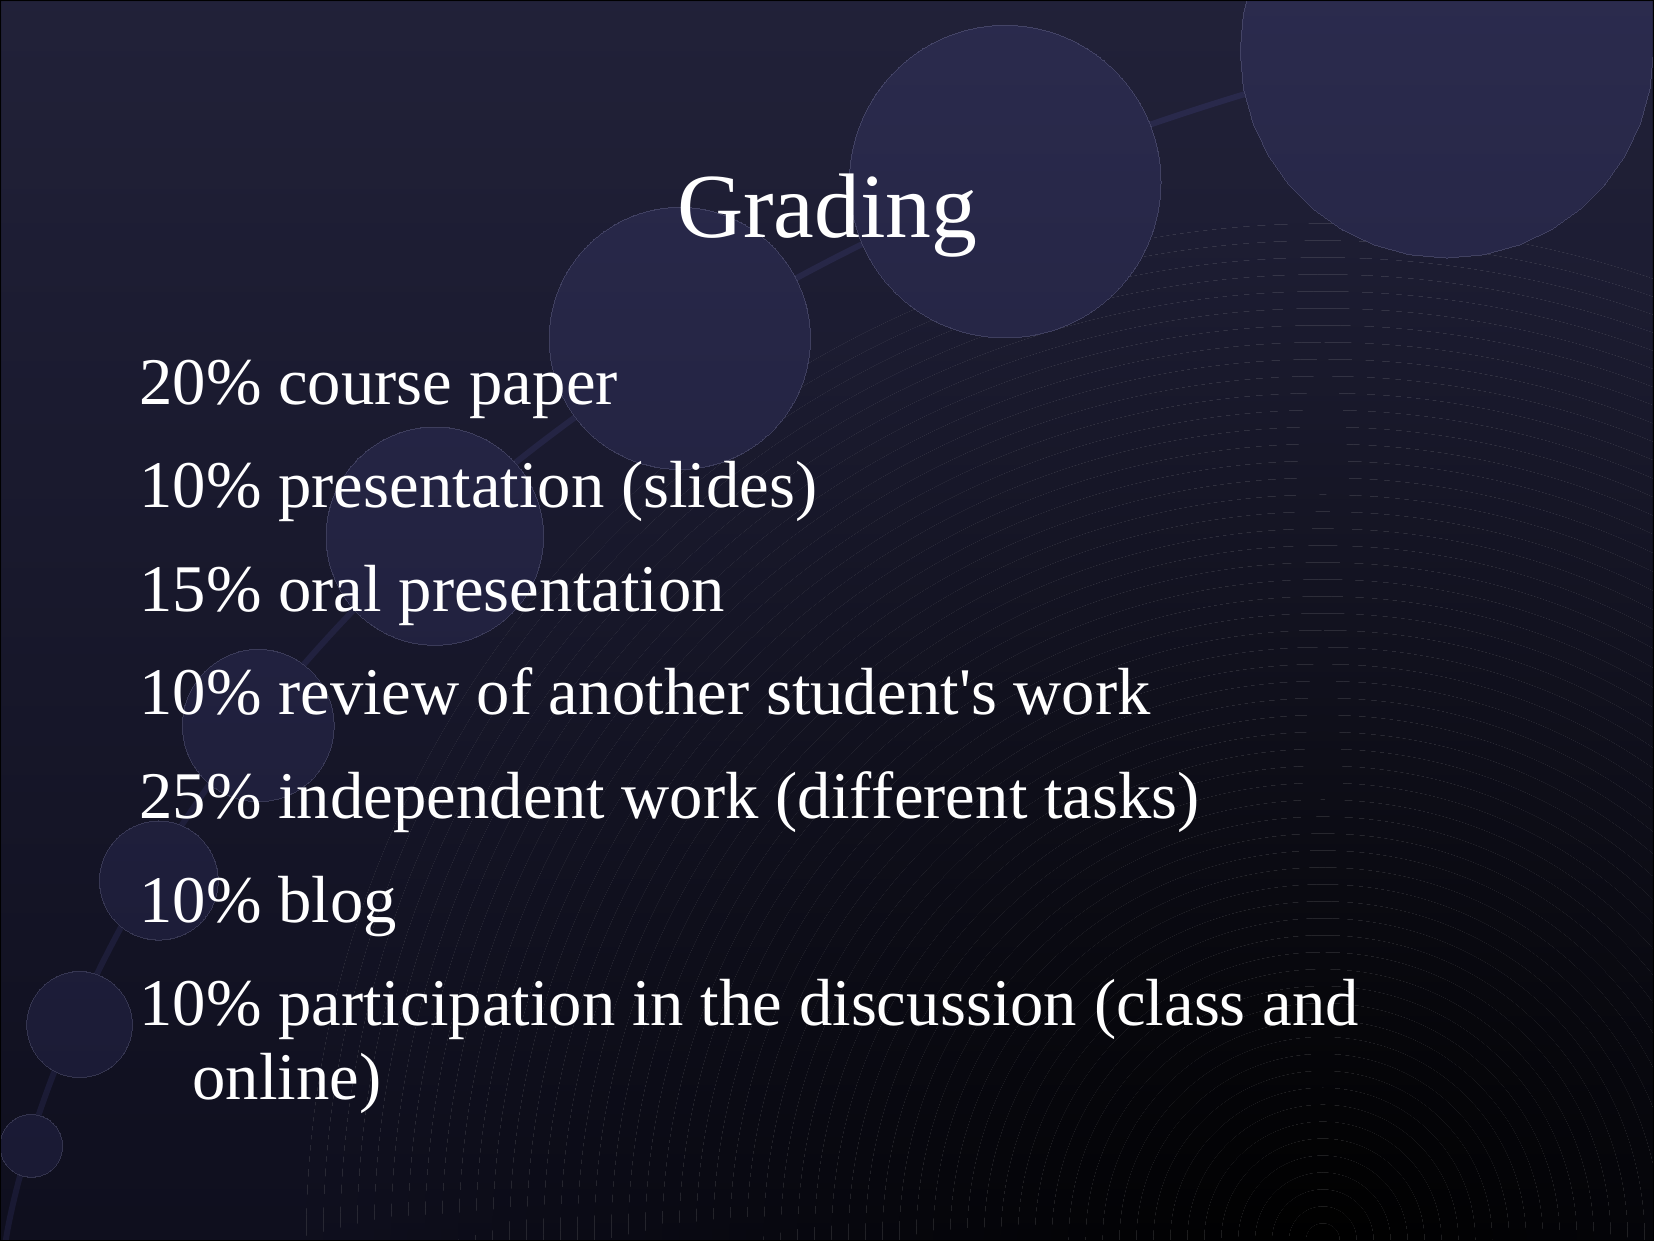

# Grading
20% course paper
10% presentation (slides)
15% oral presentation
10% review of another student's work
25% independent work (different tasks)
10% blog
10% participation in the discussion (class and online)